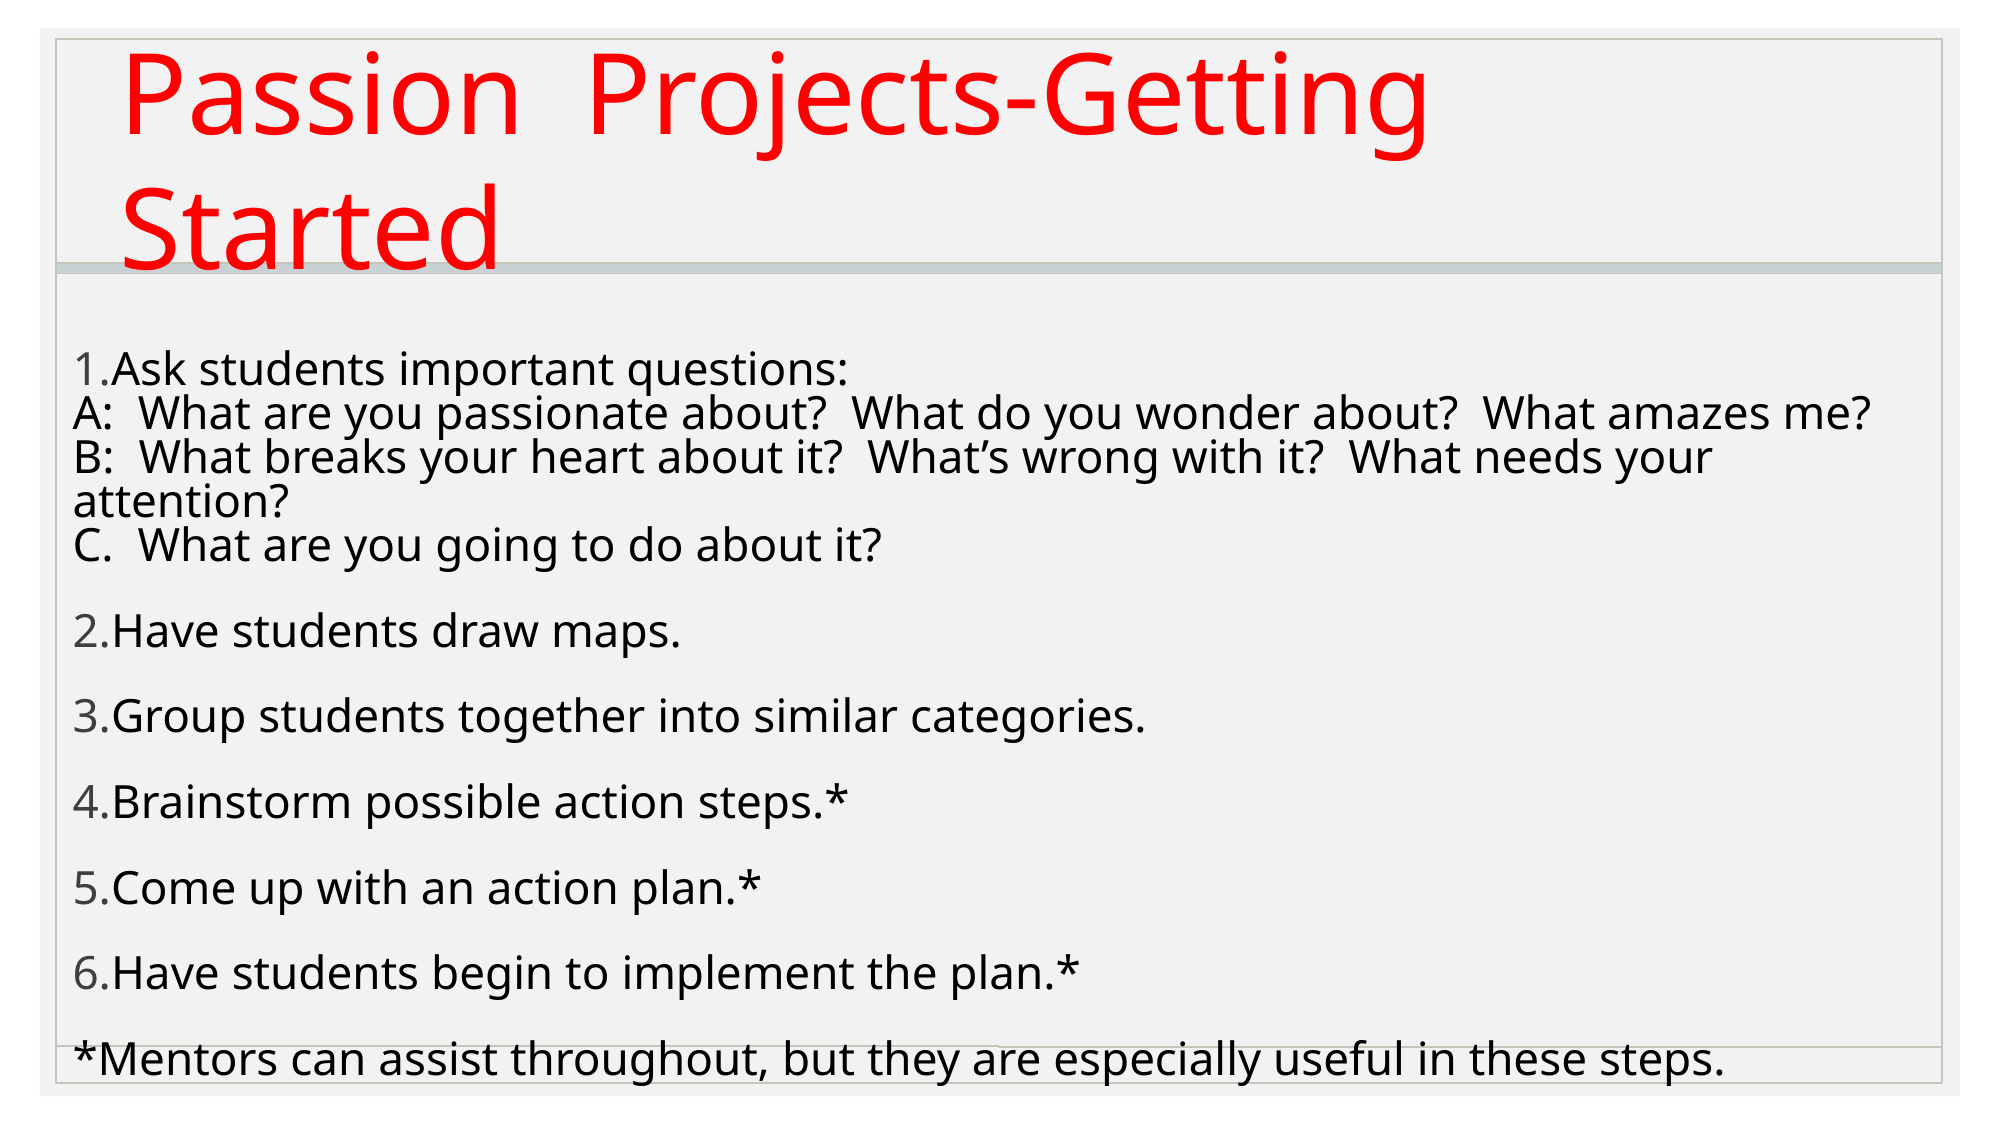

# Passion Projects-Getting Started
Ask students important questions:
A: What are you passionate about? What do you wonder about? What amazes me?
B: What breaks your heart about it? What’s wrong with it? What needs your attention?
C. What are you going to do about it?
Have students draw maps.
Group students together into similar categories.
Brainstorm possible action steps.*
Come up with an action plan.*
Have students begin to implement the plan.*
*Mentors can assist throughout, but they are especially useful in these steps.